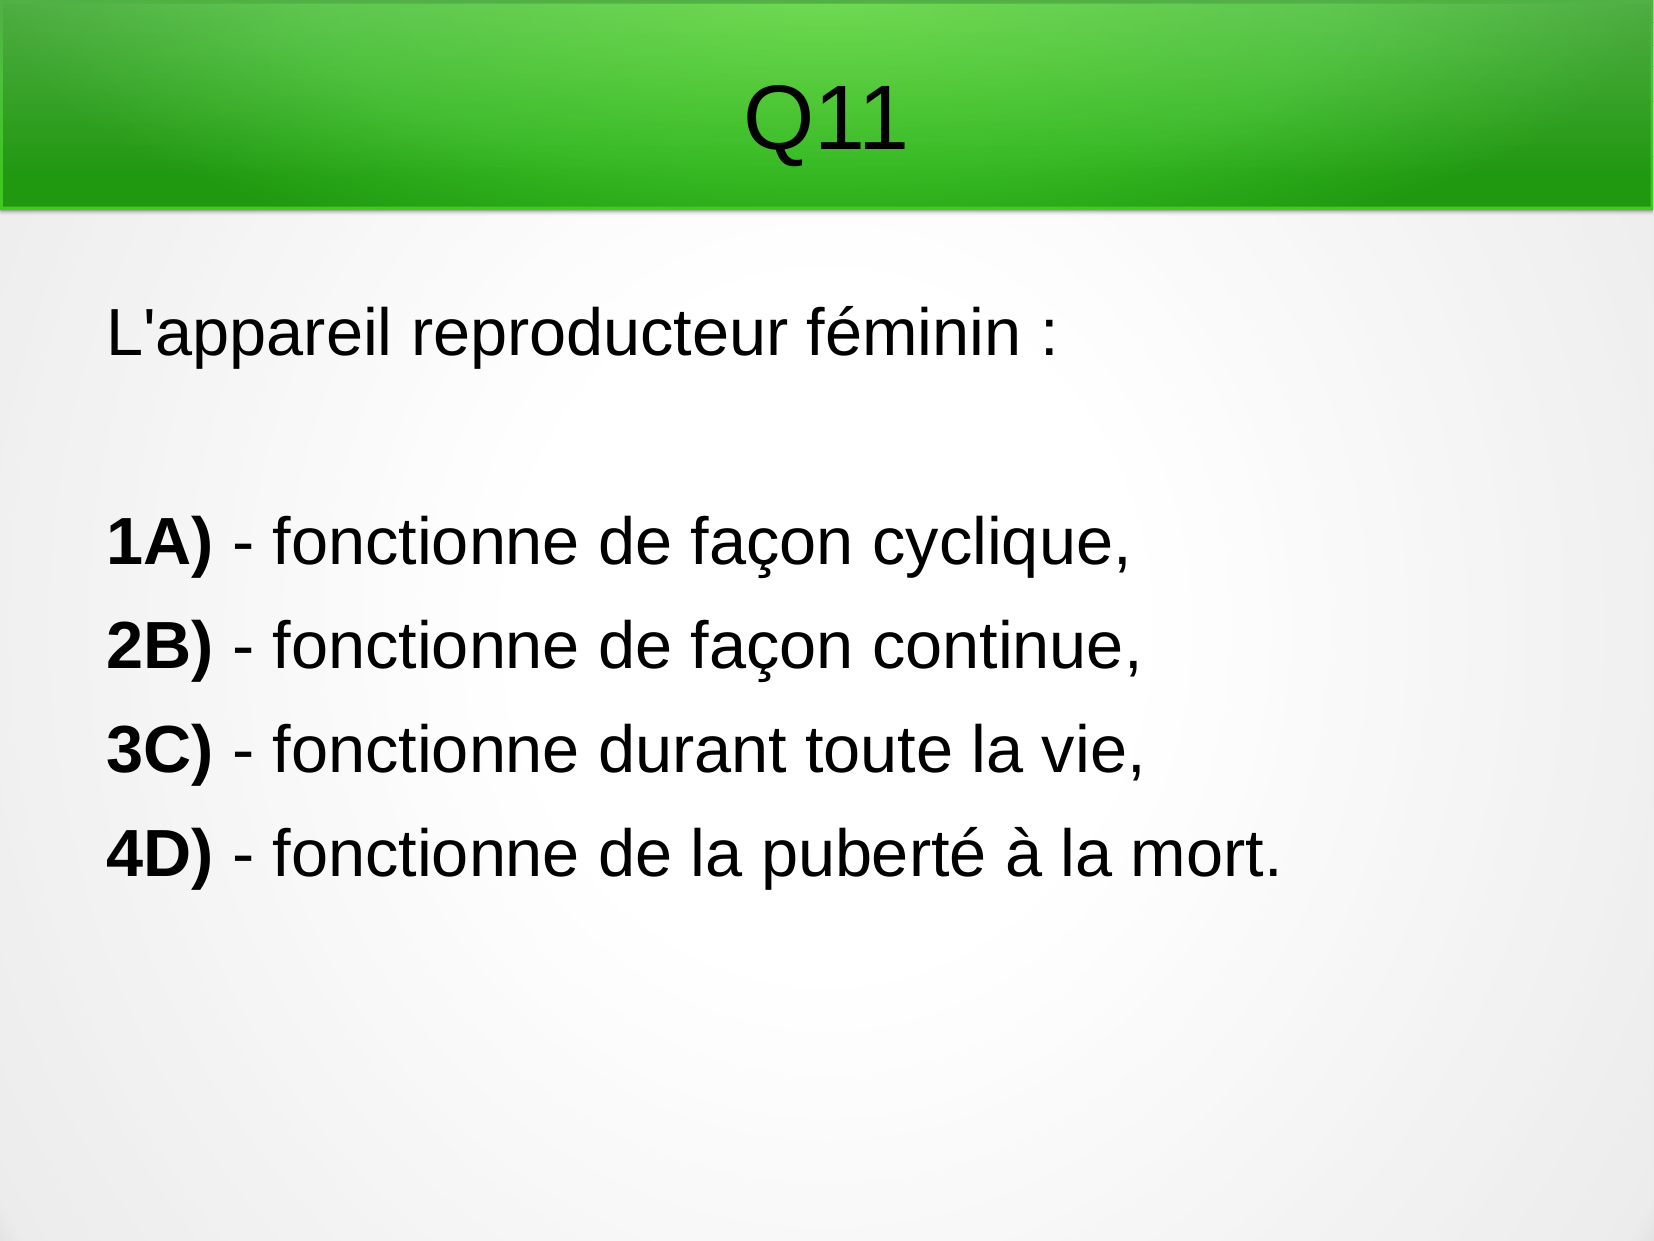

# Q11
L'appareil reproducteur féminin :
1A) - fonctionne de façon cyclique,
2B) - fonctionne de façon continue,
3C) - fonctionne durant toute la vie,
4D) - fonctionne de la puberté à la mort.